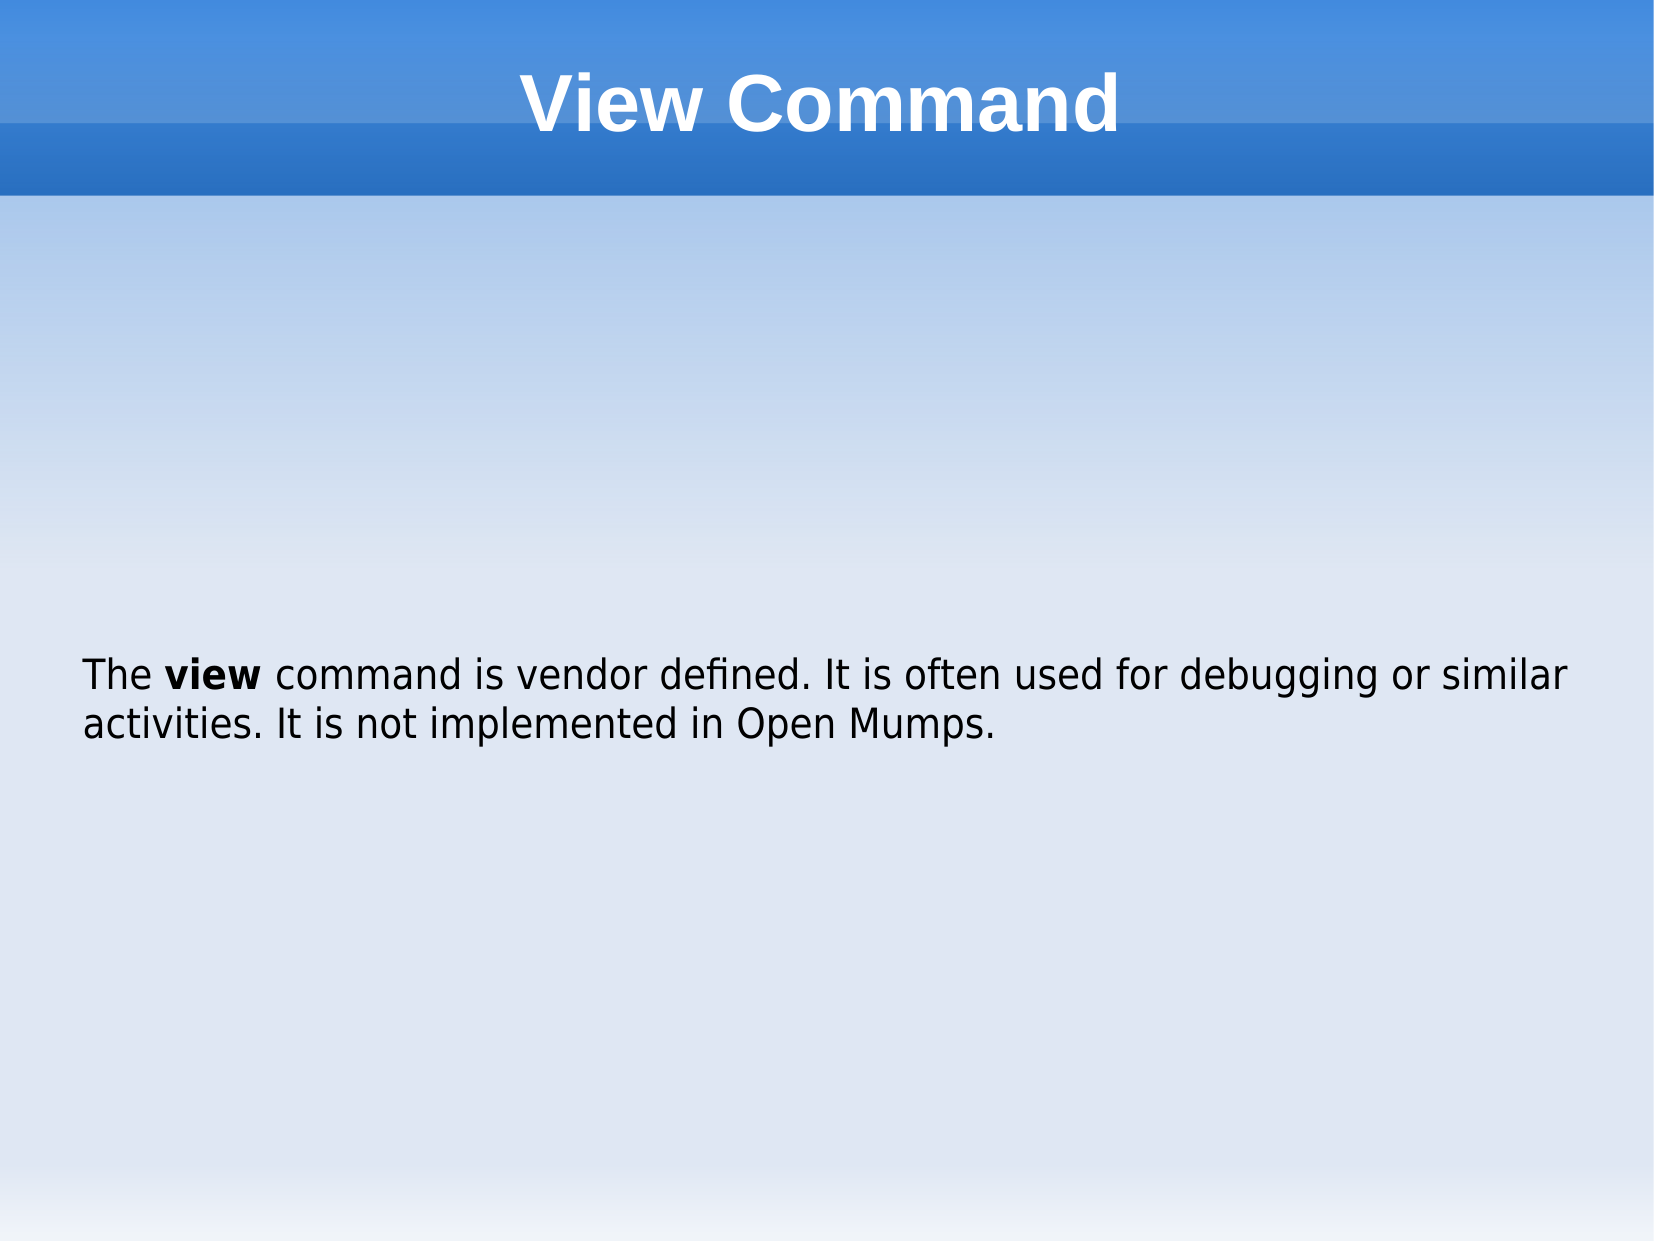

# View Command
The view command is vendor defined. It is often used for debugging or similar activities. It is not implemented in Open Mumps.